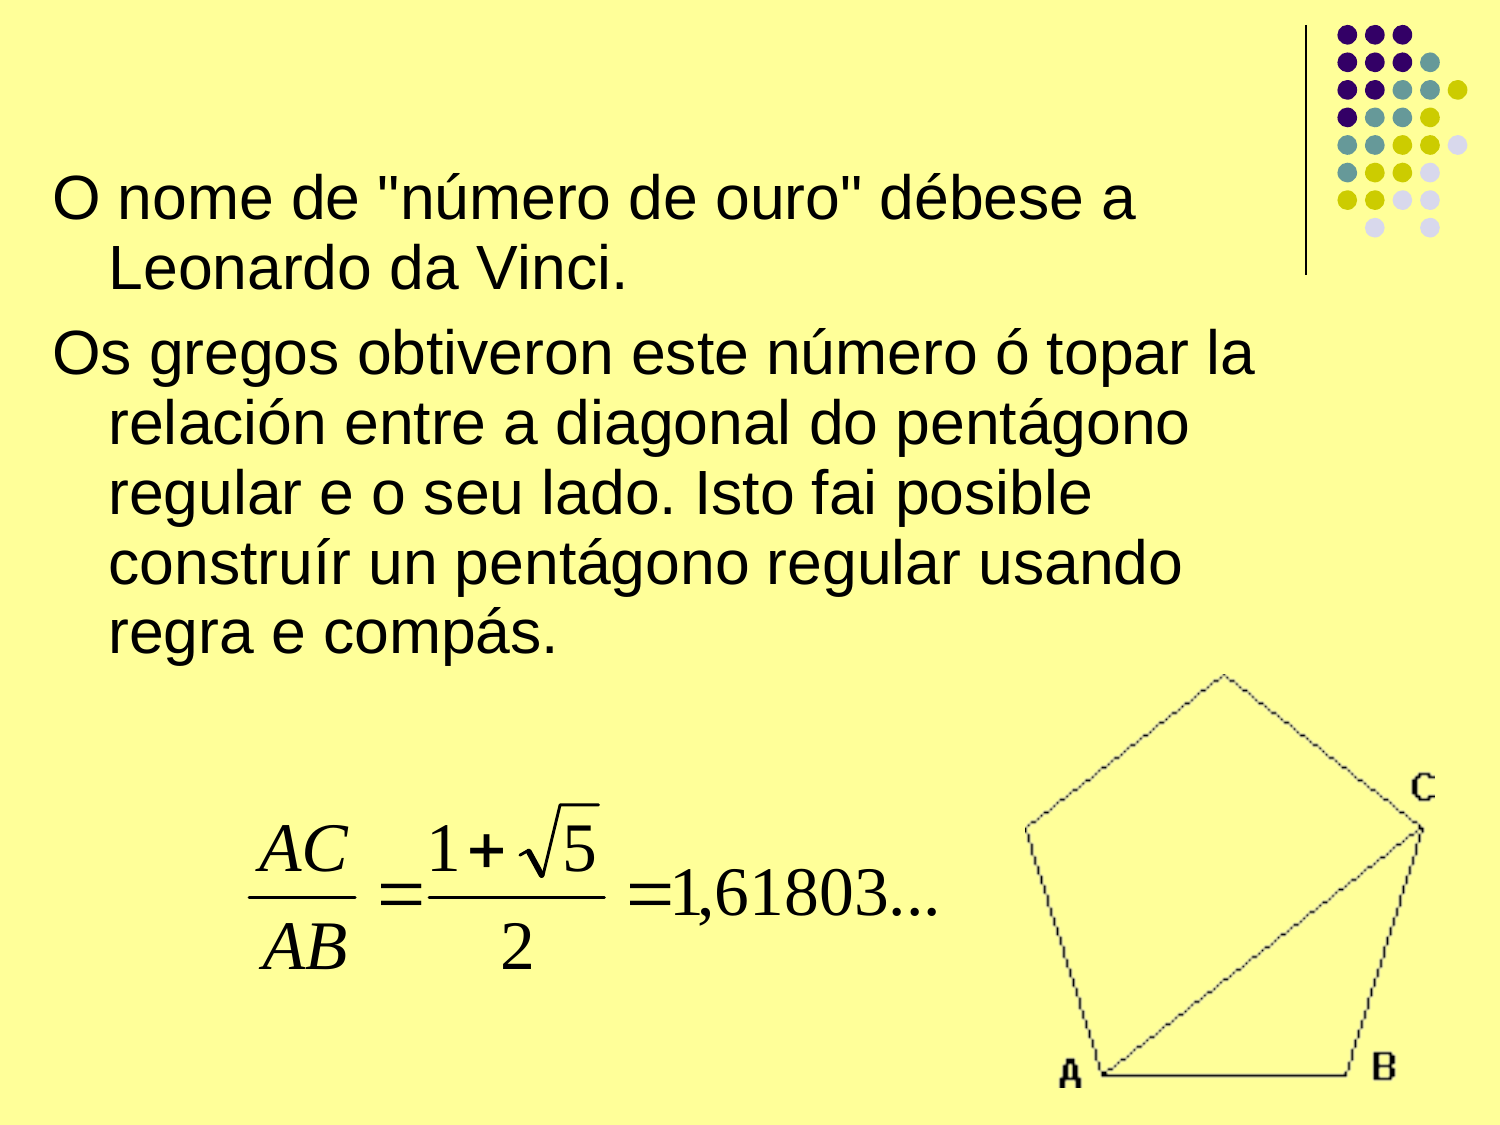

# O nome de "número de ouro" débese a Leonardo da Vinci.
Os gregos obtiveron este número ó topar la relación entre a diagonal do pentágono regular e o seu lado. Isto fai posible construír un pentágono regular usando regra e compás.